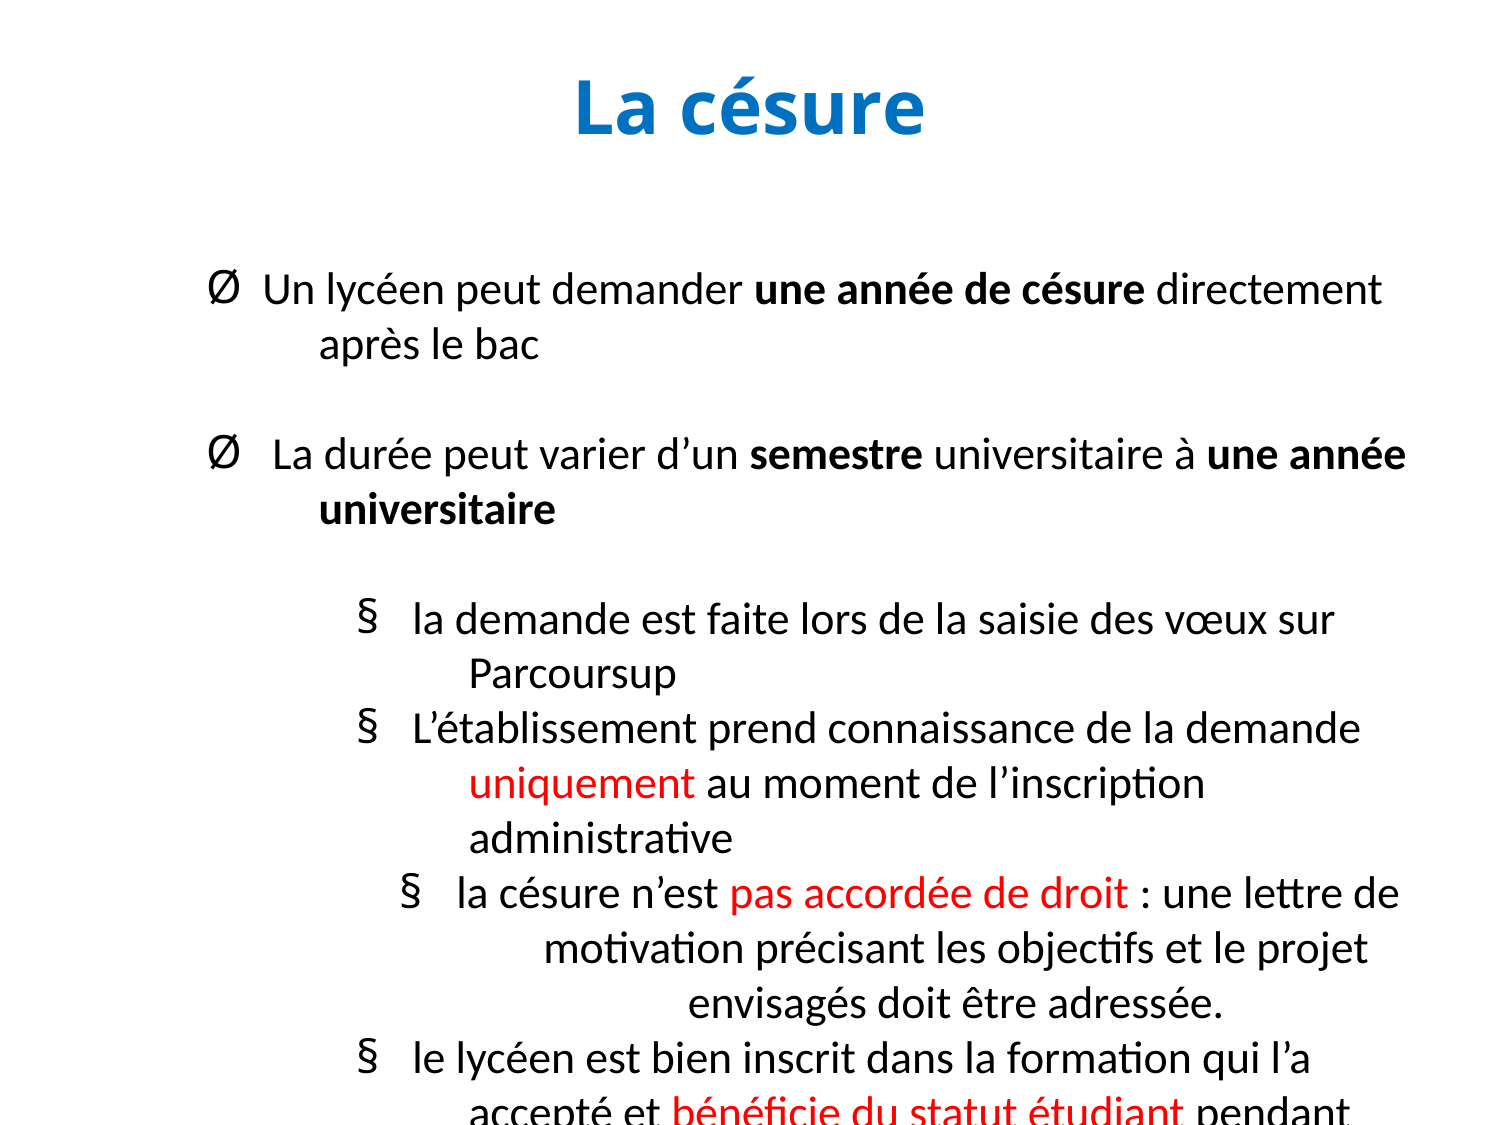

# La césure
Un lycéen peut demander une année de césure directement après le bac
 La durée peut varier d’un semestre universitaire à une année universitaire
la demande est faite lors de la saisie des vœux sur Parcoursup
L’établissement prend connaissance de la demande uniquement au moment de l’inscription administrative
la césure n’est pas accordée de droit : une lettre de motivation précisant les objectifs et le projet envisagés doit être adressée.
le lycéen est bien inscrit dans la formation qui l’a accepté et bénéficie du statut étudiant pendant toute la période de césure
il a un droit de réintégration ou de réinscription à l’issue de la césure